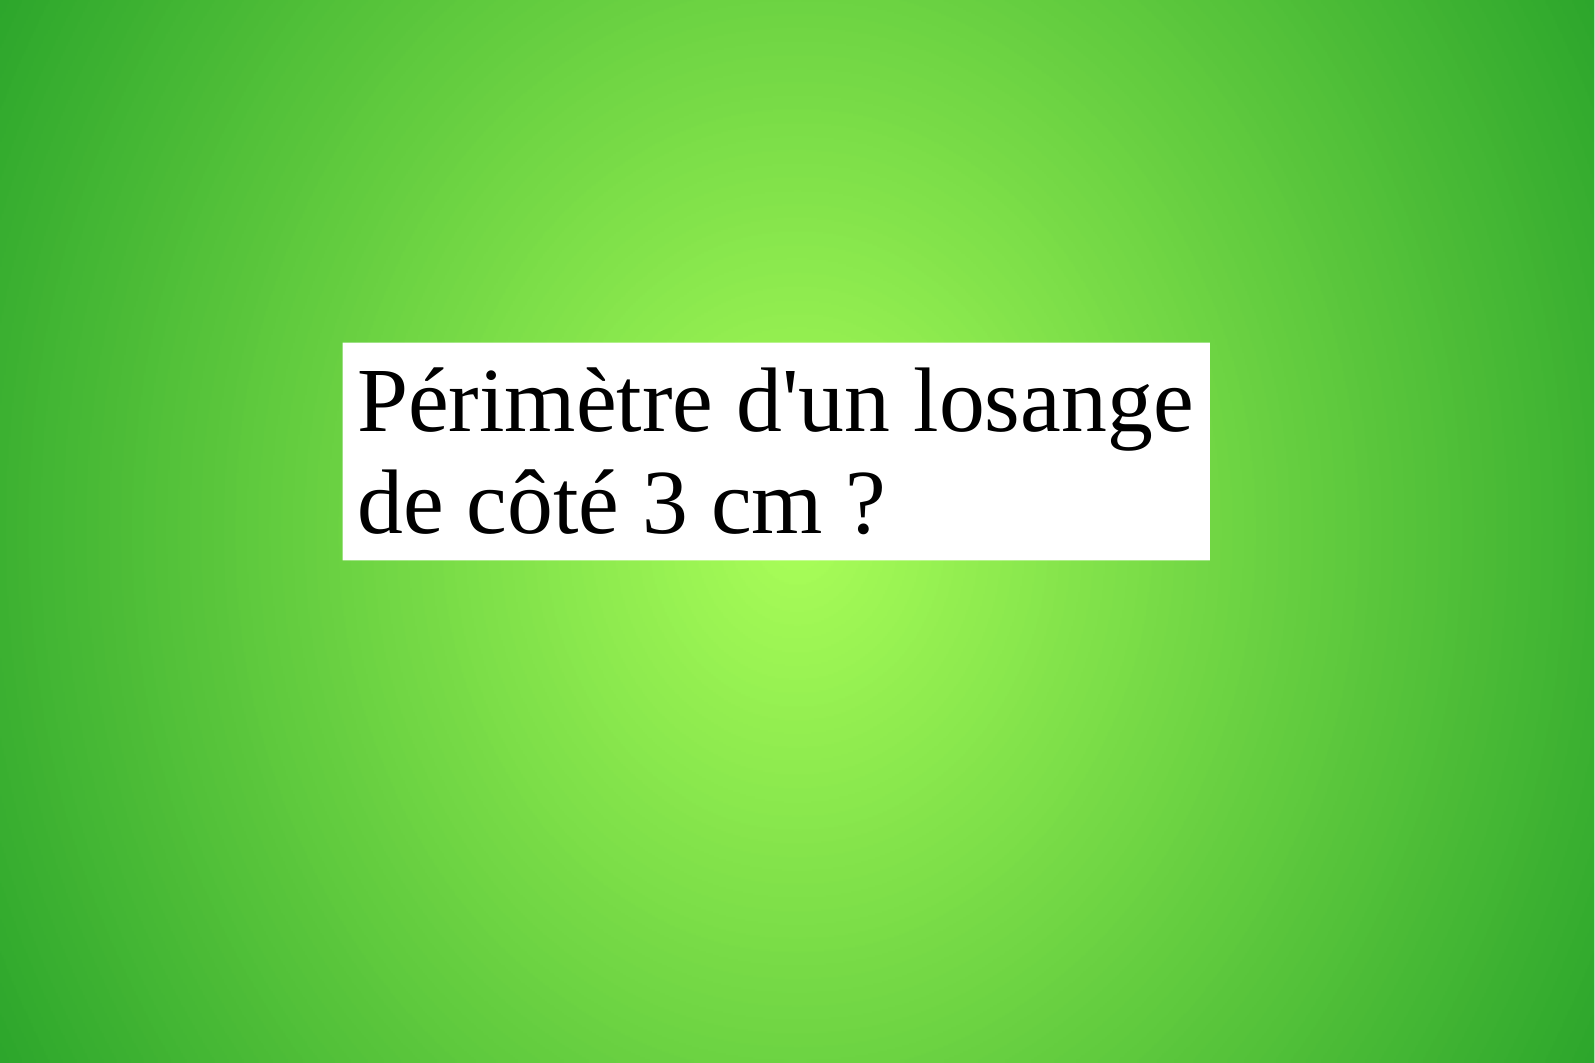

Périmètre d'un losange
de côté 3 cm ?